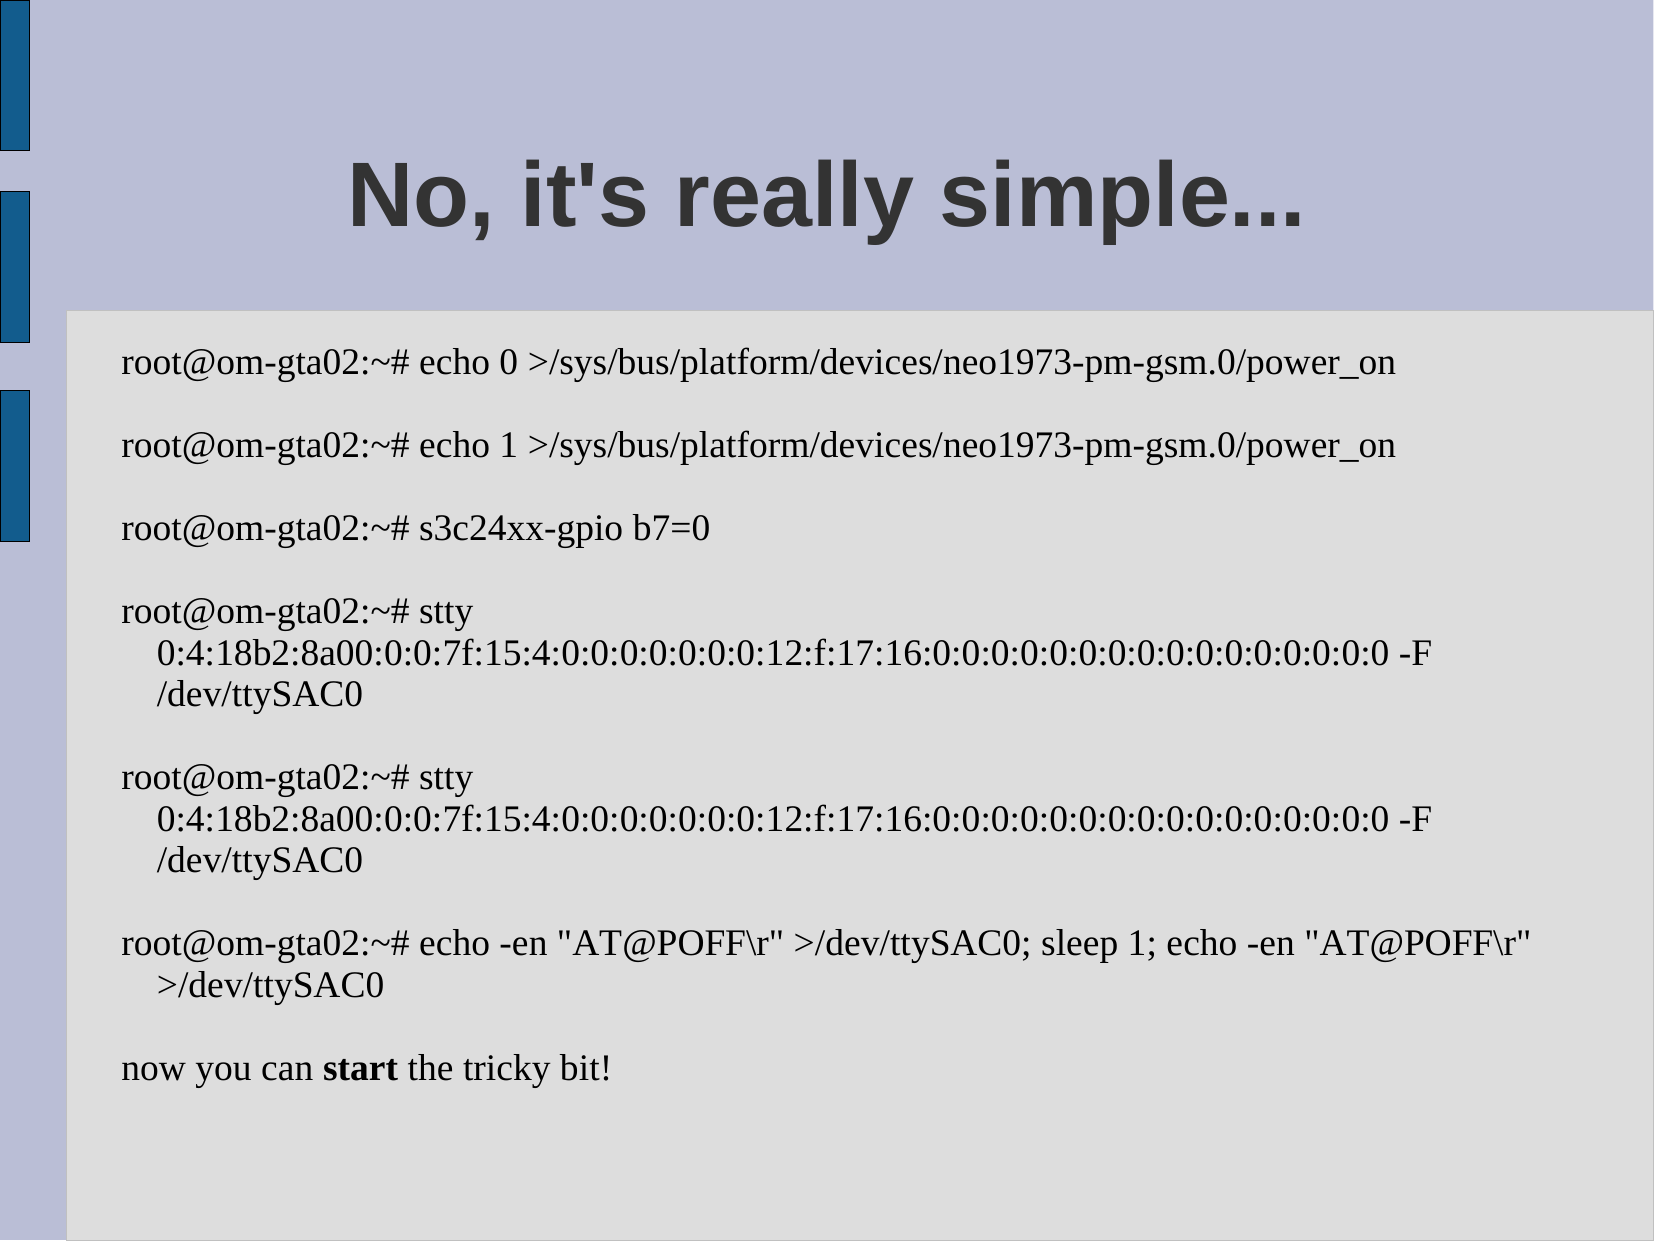

# No, it's really simple...
root@om-gta02:~# echo 0 >/sys/bus/platform/devices/neo1973-pm-gsm.0/power_on
root@om-gta02:~# echo 1 >/sys/bus/platform/devices/neo1973-pm-gsm.0/power_on
root@om-gta02:~# s3c24xx-gpio b7=0
root@om-gta02:~# stty 0:4:18b2:8a00:0:0:7f:15:4:0:0:0:0:0:0:0:12:f:17:16:0:0:0:0:0:0:0:0:0:0:0:0:0:0:0:0 -F /dev/ttySAC0
root@om-gta02:~# stty 0:4:18b2:8a00:0:0:7f:15:4:0:0:0:0:0:0:0:12:f:17:16:0:0:0:0:0:0:0:0:0:0:0:0:0:0:0:0 -F /dev/ttySAC0
root@om-gta02:~# echo -en "AT@POFF\r" >/dev/ttySAC0; sleep 1; echo -en "AT@POFF\r" >/dev/ttySAC0
now you can start the tricky bit!